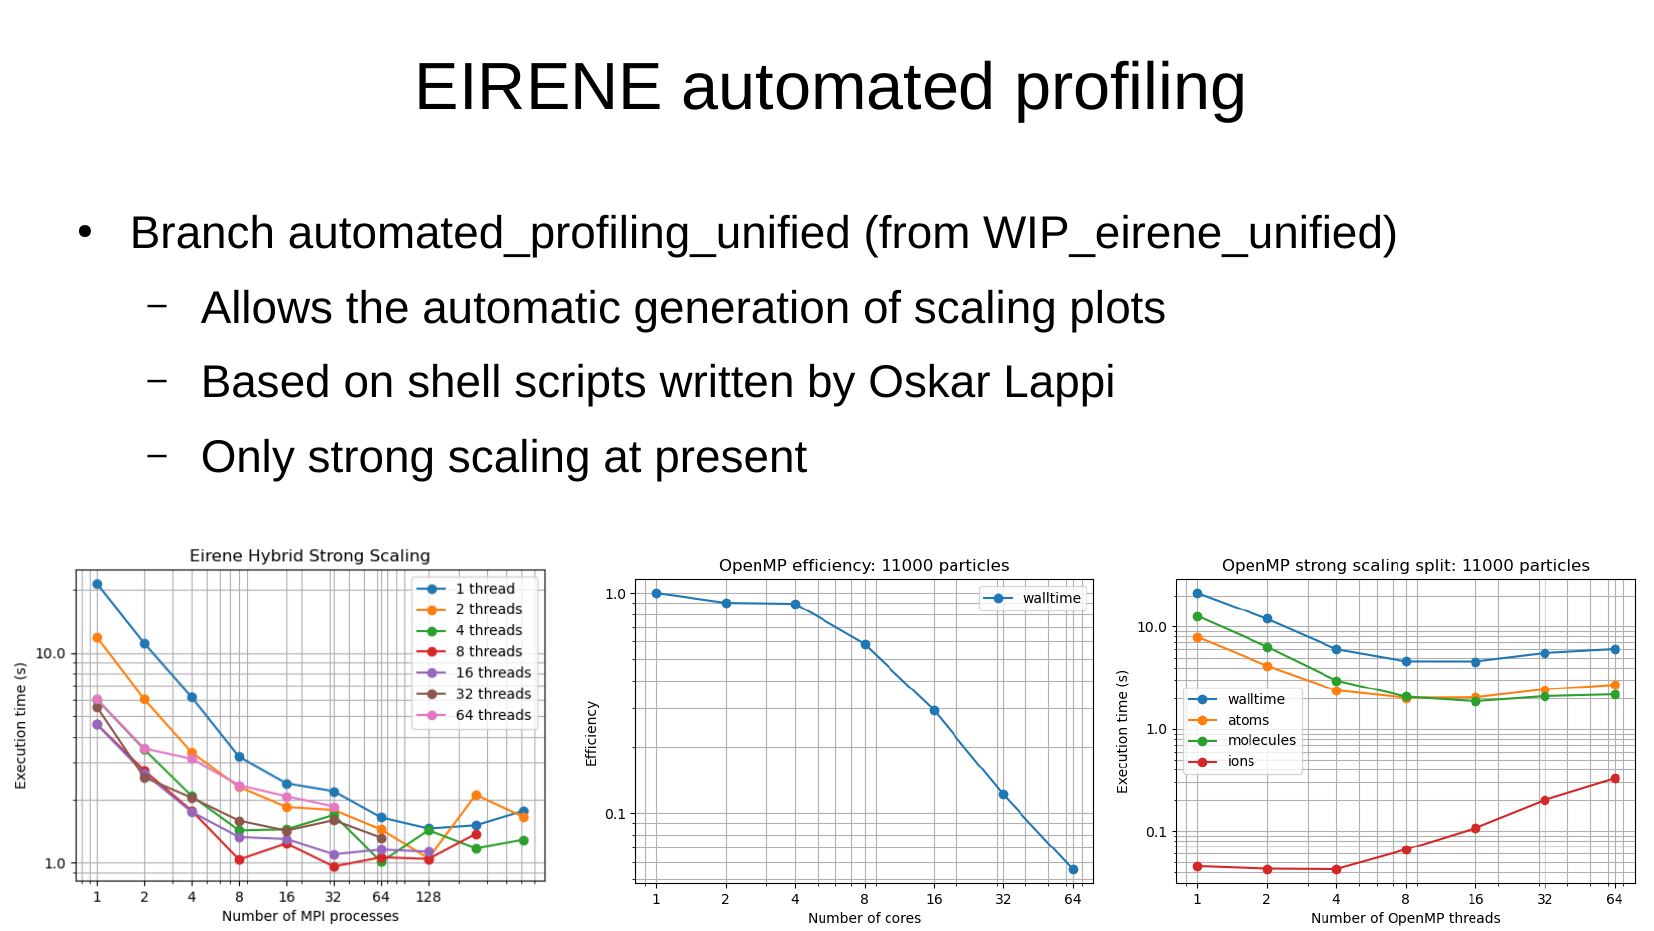

# EIRENE automated profiling
Branch automated_profiling_unified (from WIP_eirene_unified)
Allows the automatic generation of scaling plots
Based on shell scripts written by Oskar Lappi
Only strong scaling at present